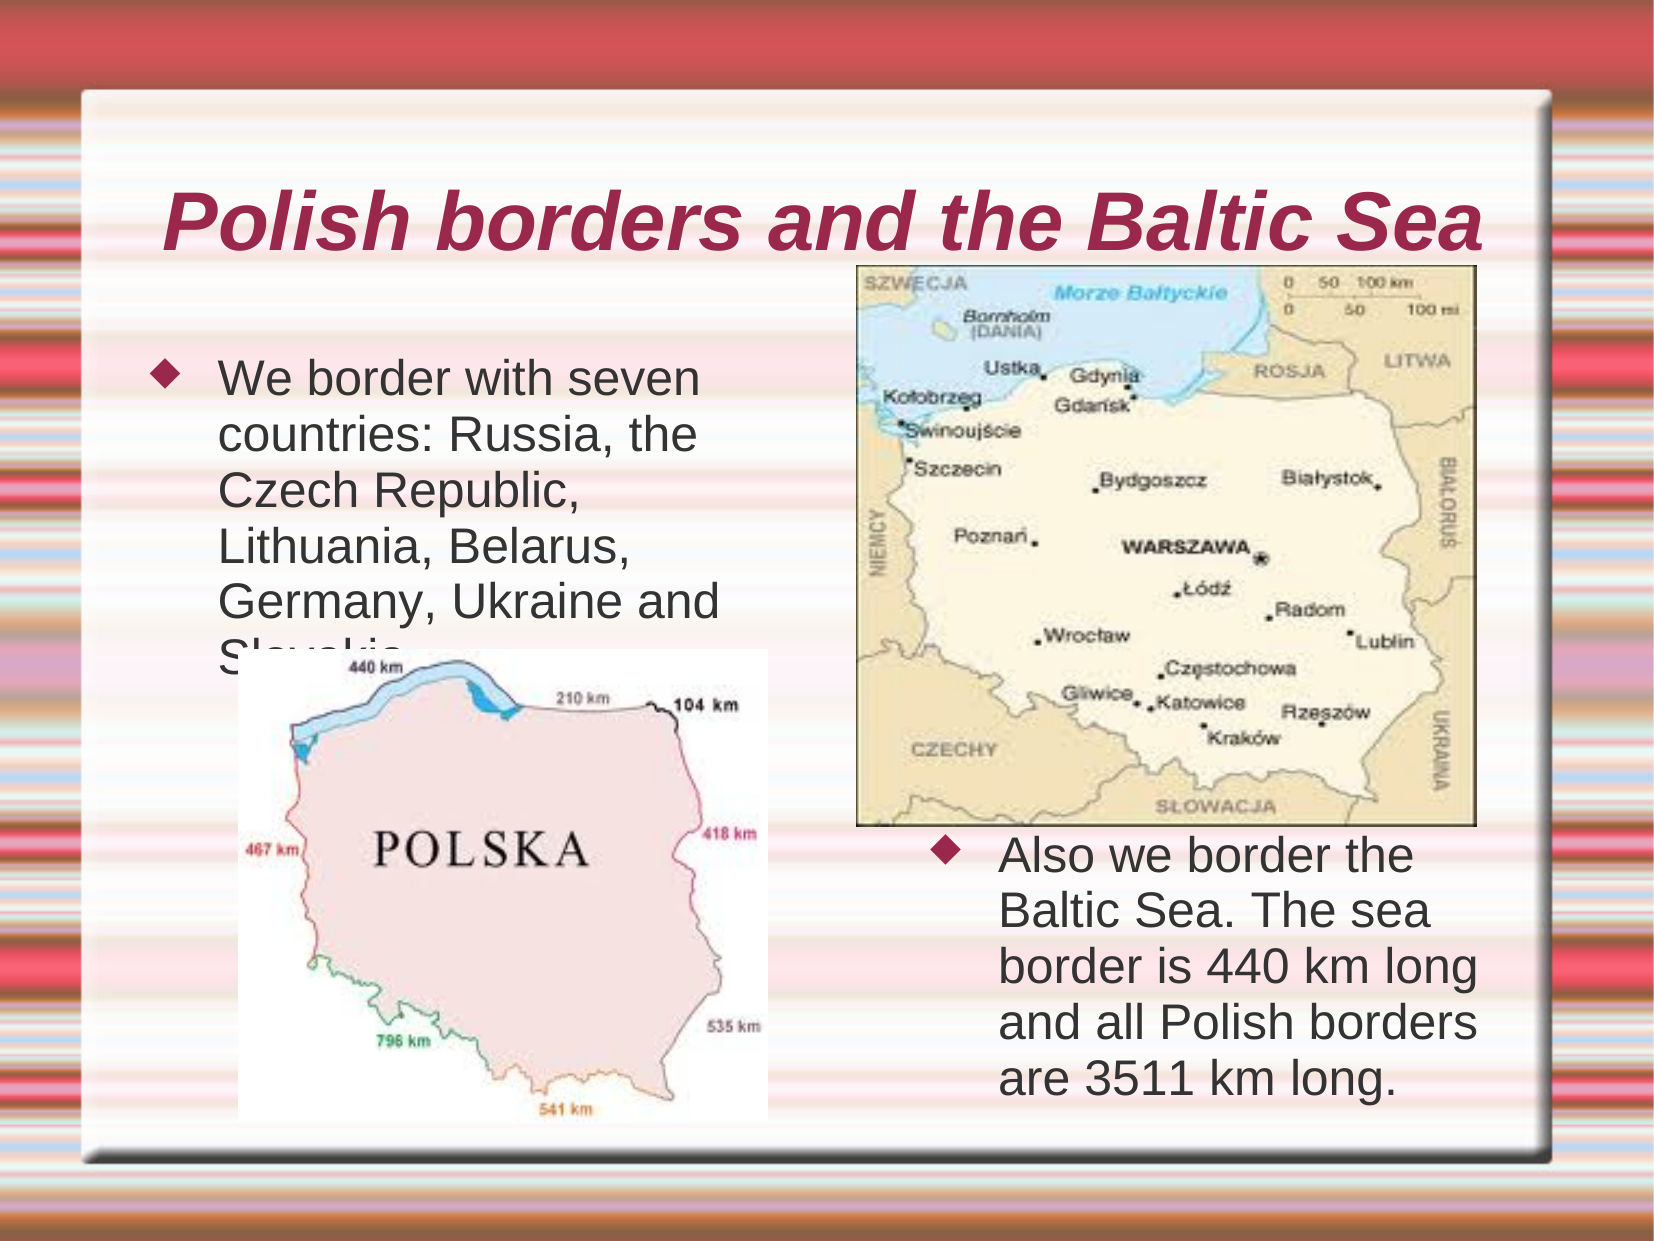

# Polish borders and the Baltic Sea
We border with seven countries: Russia, the Czech Republic, Lithuania, Belarus, Germany, Ukraine and Slovakia.
Also we border the Baltic Sea. The sea border is 440 km long and all Polish borders are 3511 km long.